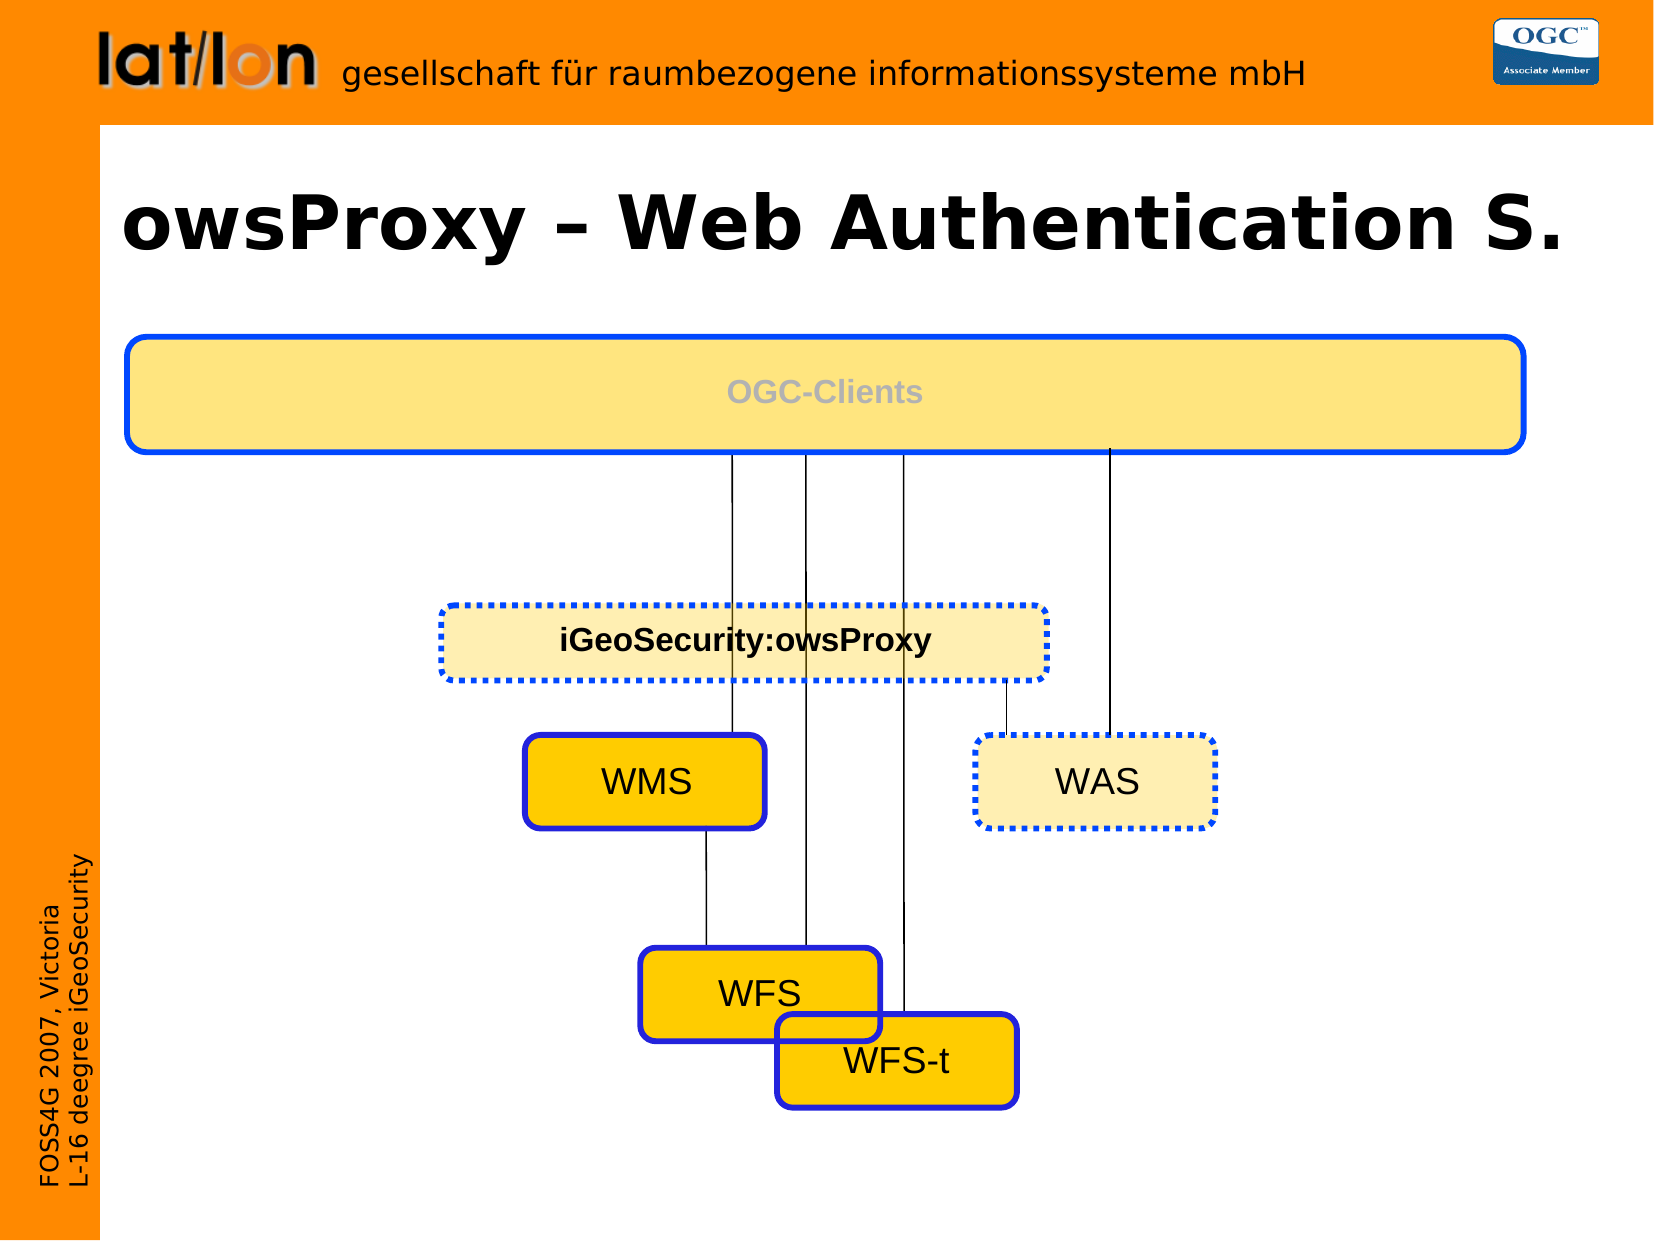

# owsProxy – Web Authentication S.
OGC-Clients
iGeoSecurity:owsProxy
WMS
WAS
WFS
WFS-t